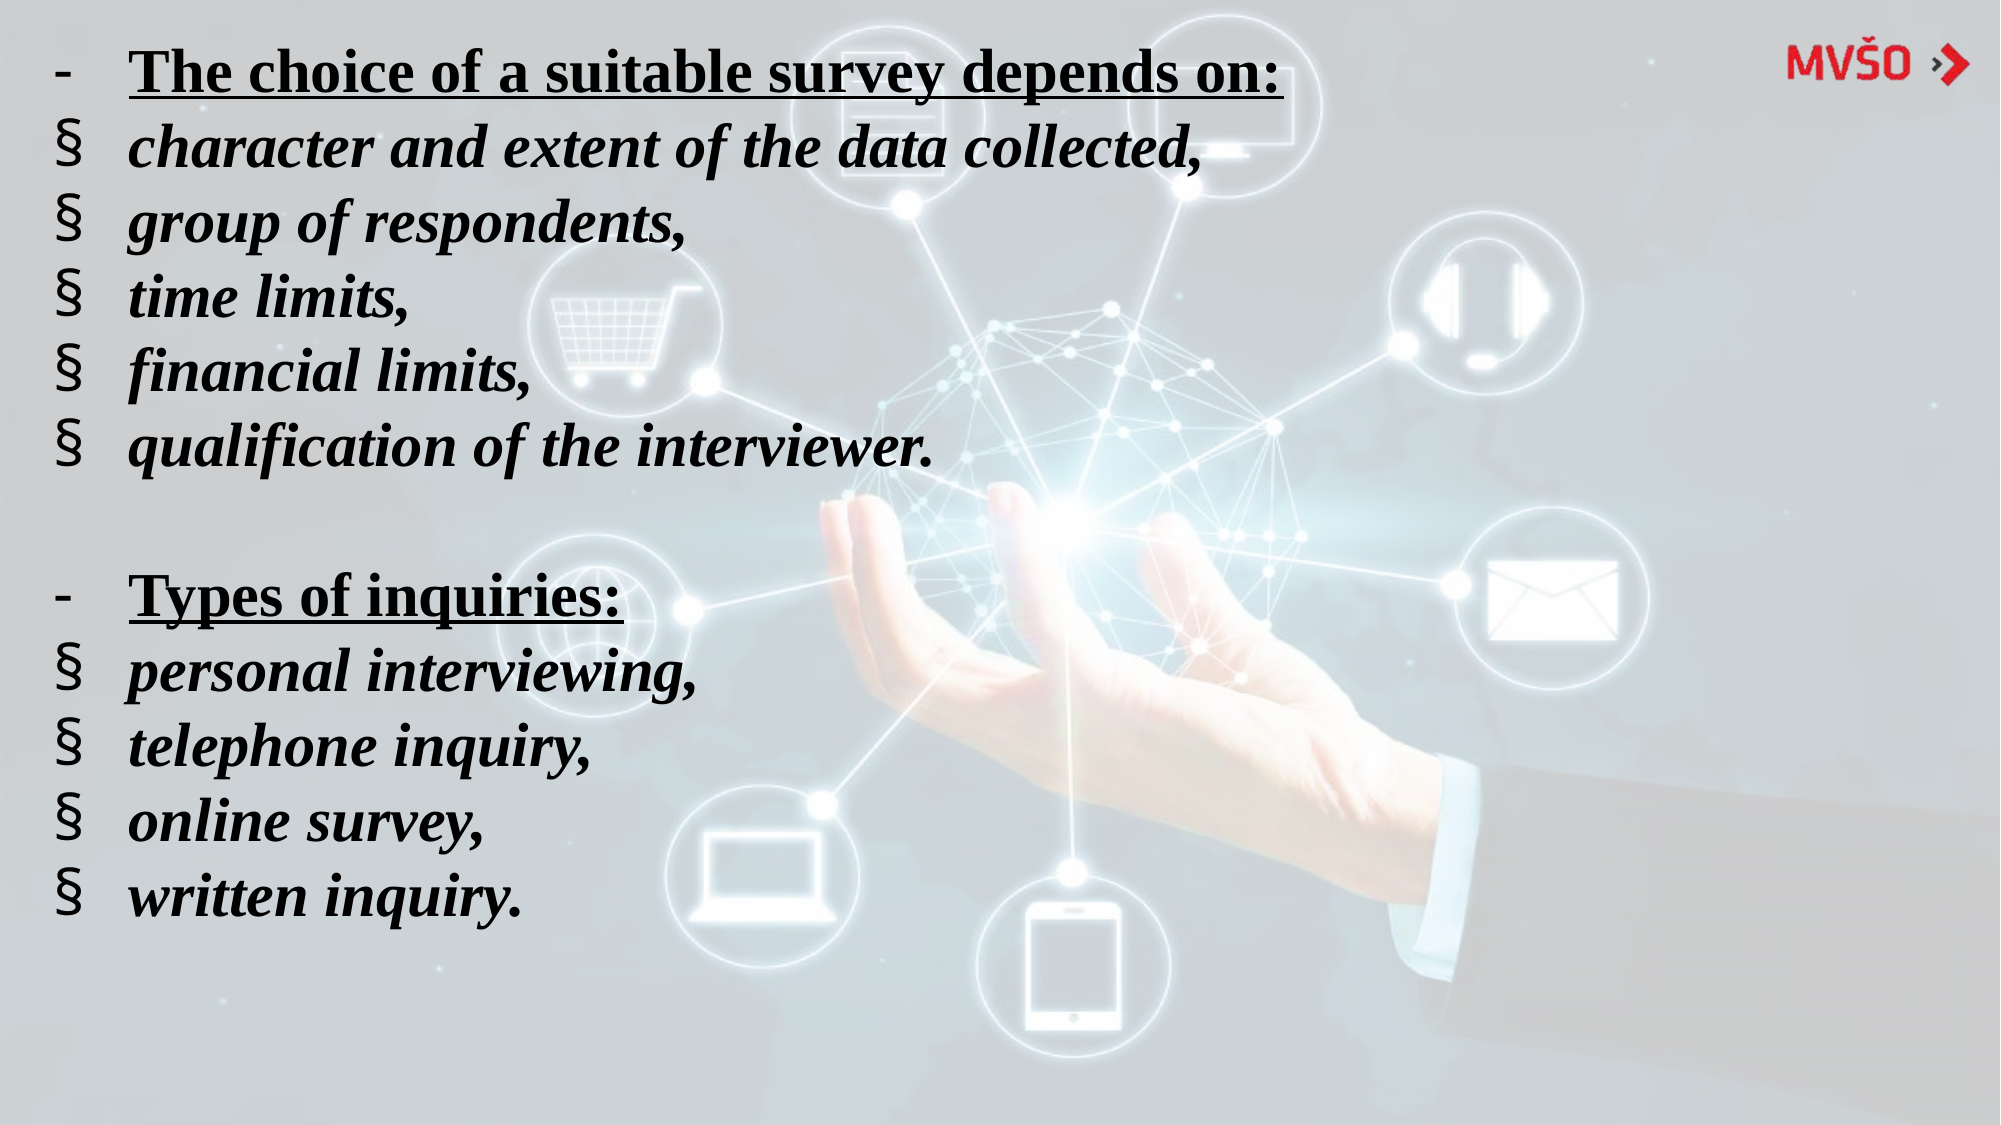

The choice of a suitable survey depends on:
character and extent of the data collected,
group of respondents,
time limits,
financial limits,
qualification of the interviewer.
Types of inquiries:
personal interviewing,
telephone inquiry,
online survey,
written inquiry.